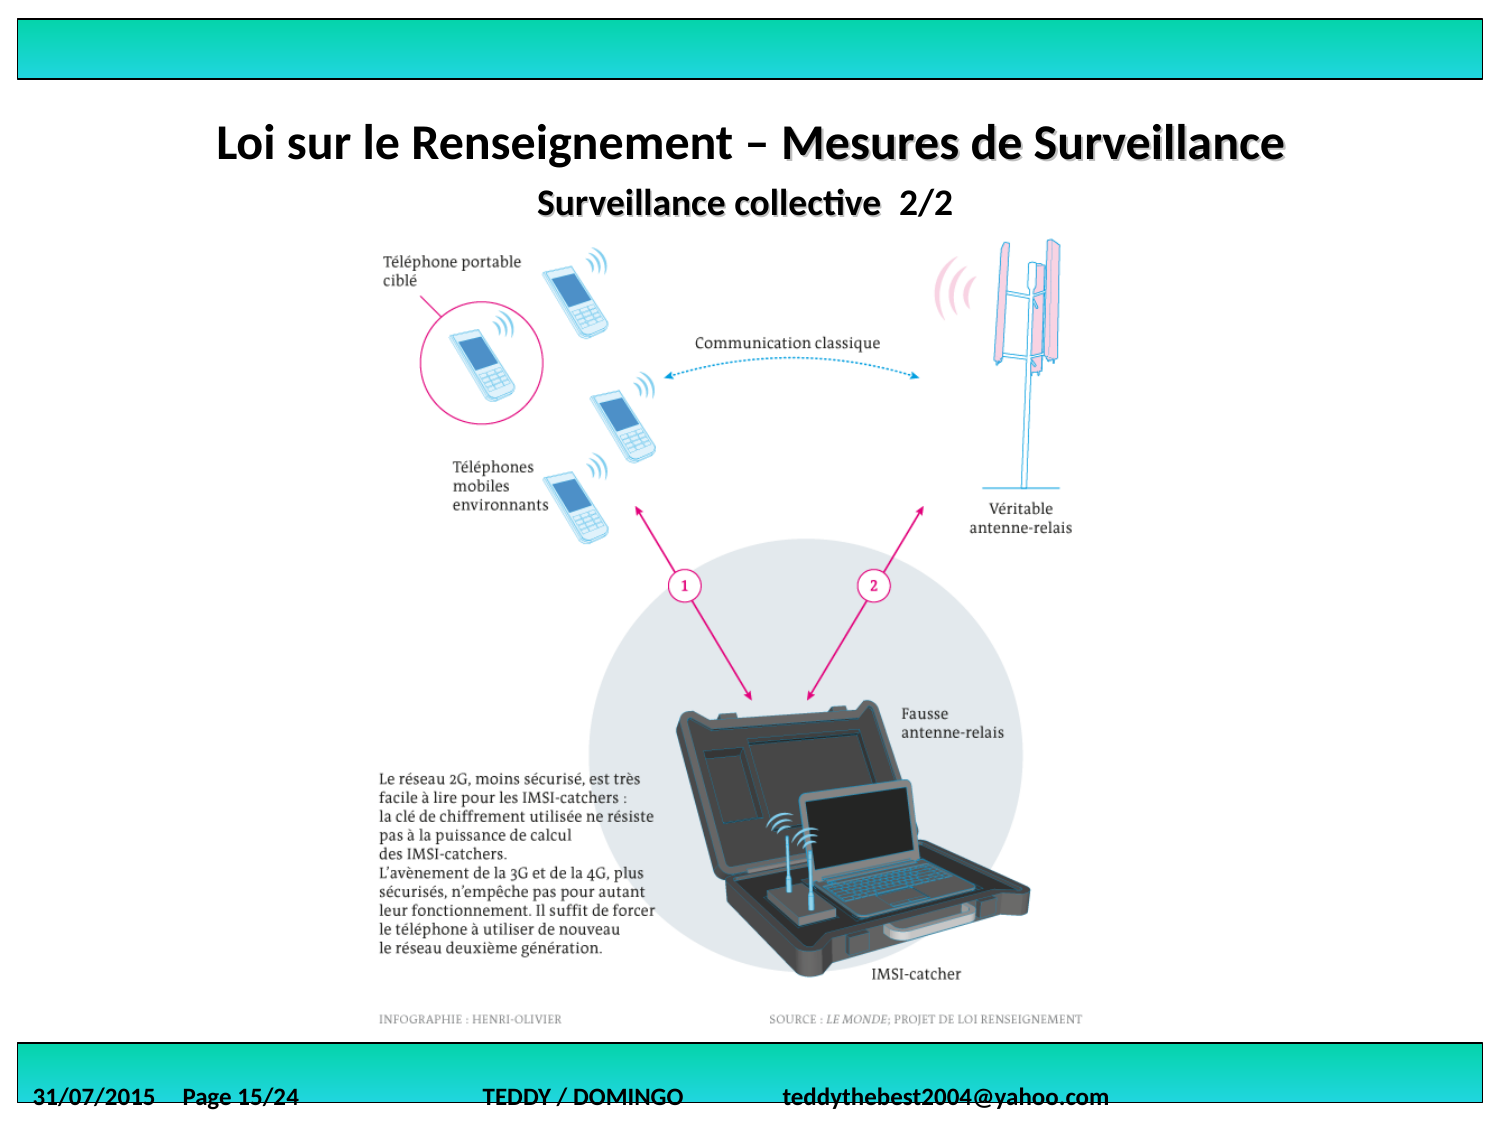

Loi sur le Renseignement – Mesures de Surveillance
Surveillance collective 2/2
31/07/2015	Page 15/24			TEDDY / DOMINGO		teddythebest2004@yahoo.com